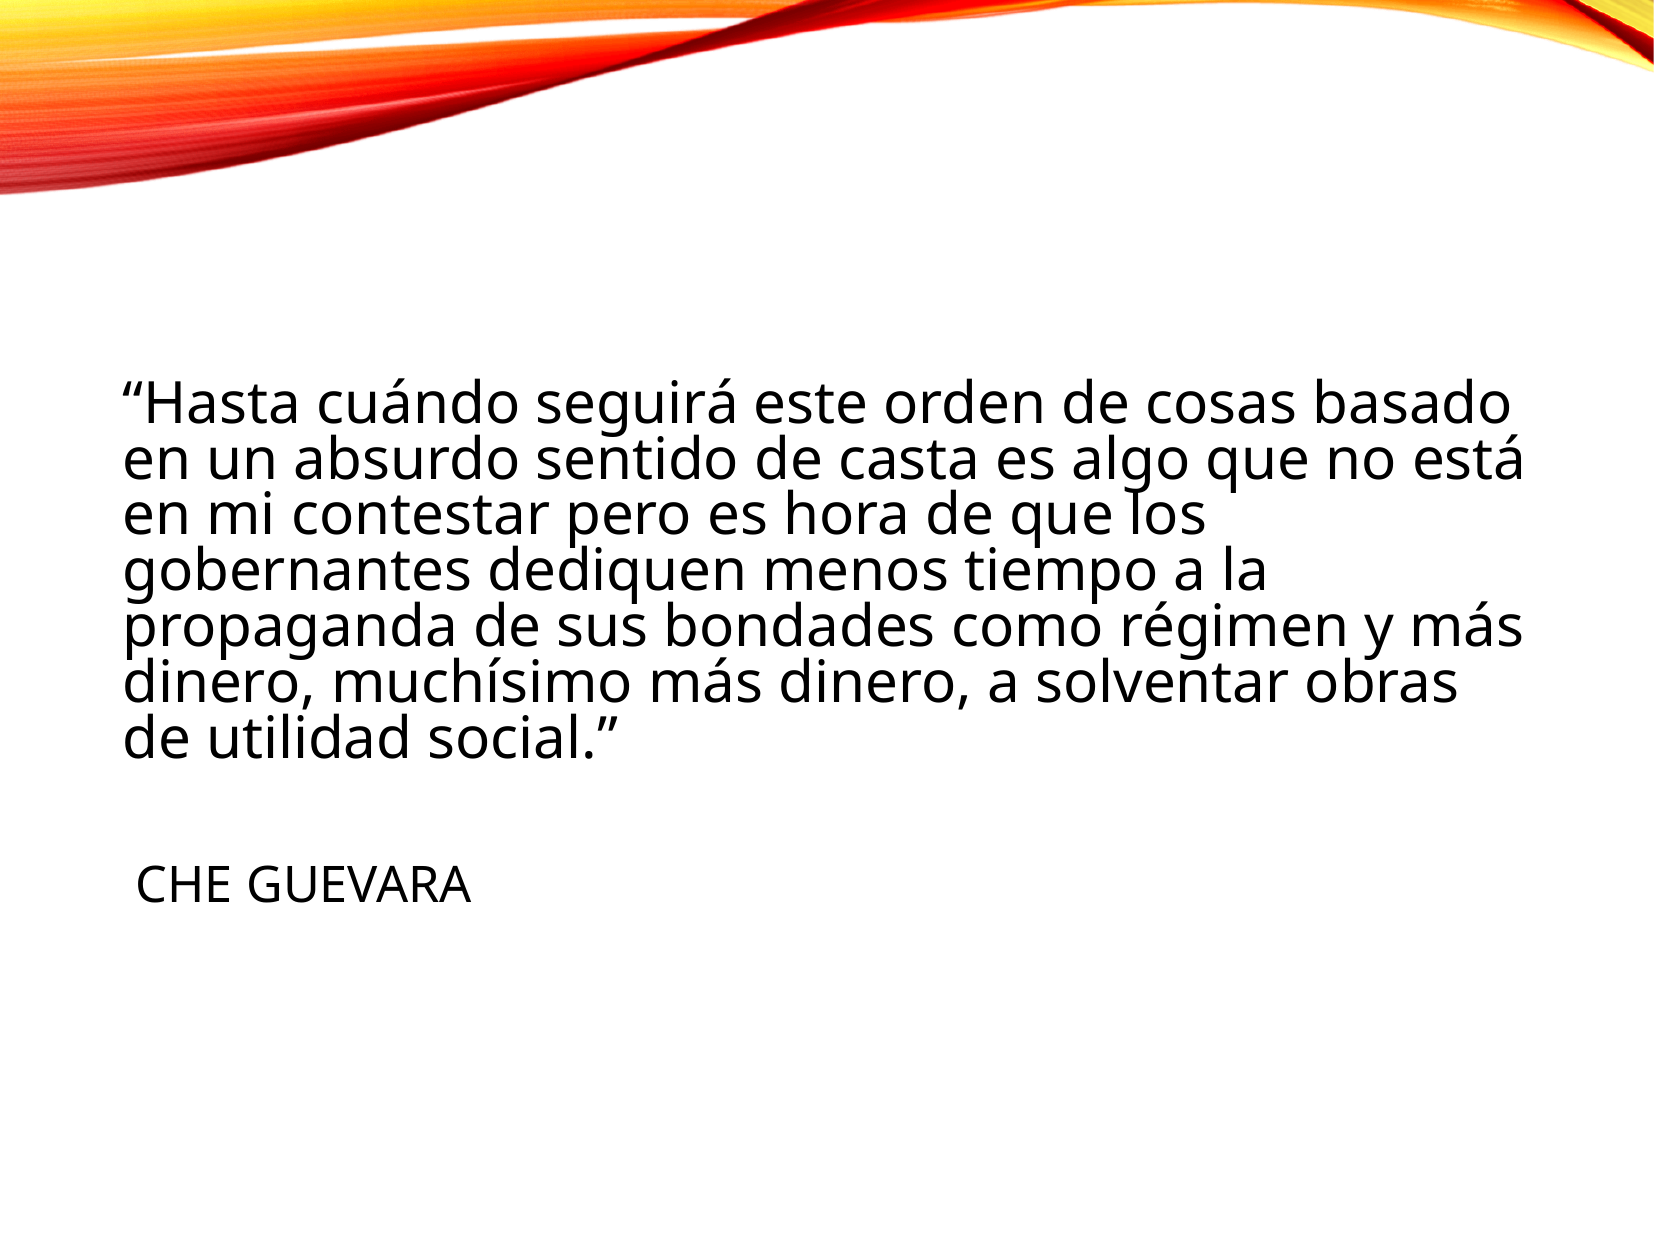

# “Hasta cuándo seguirá este orden de cosas basado en un absurdo sentido de casta es algo que no está en mi contestar pero es hora de que los gobernantes dediquen menos tiempo a la propaganda de sus bondades como régimen y más dinero, muchísimo más dinero, a solventar obras de utilidad social.”
 CHE GUEVARA